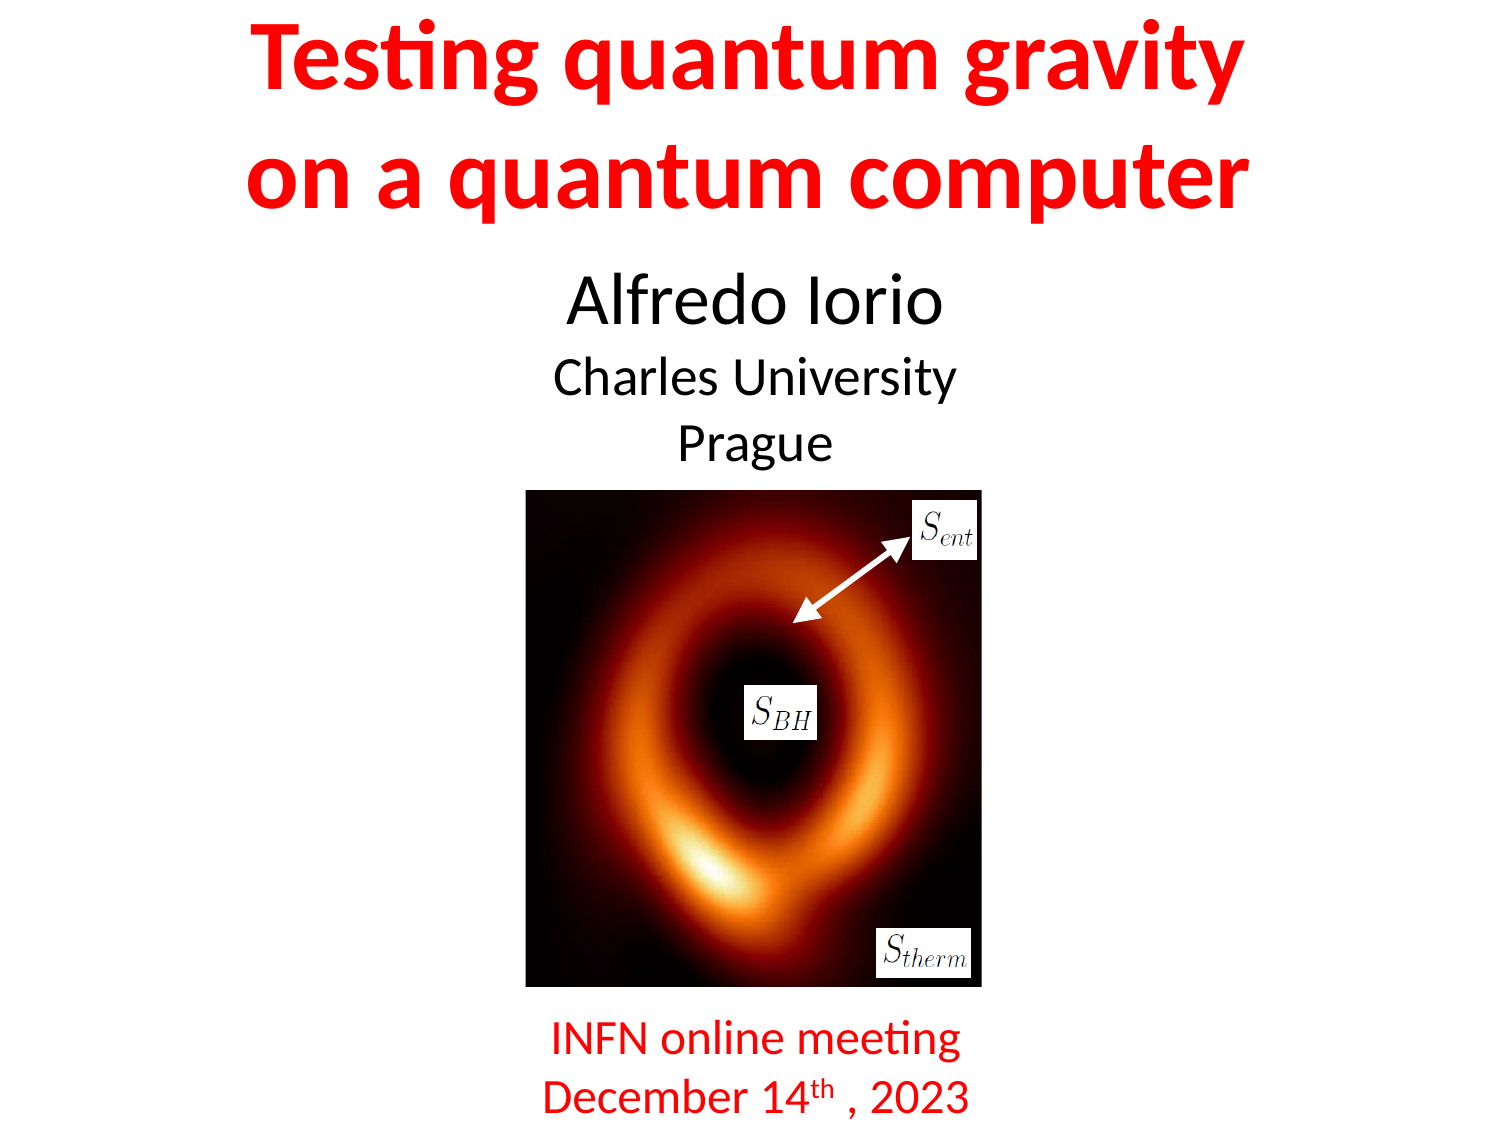

# Testing quantum gravity on a quantum computer
Alfredo Iorio
Charles University
Prague
INFN online meeting
December 14th , 2023